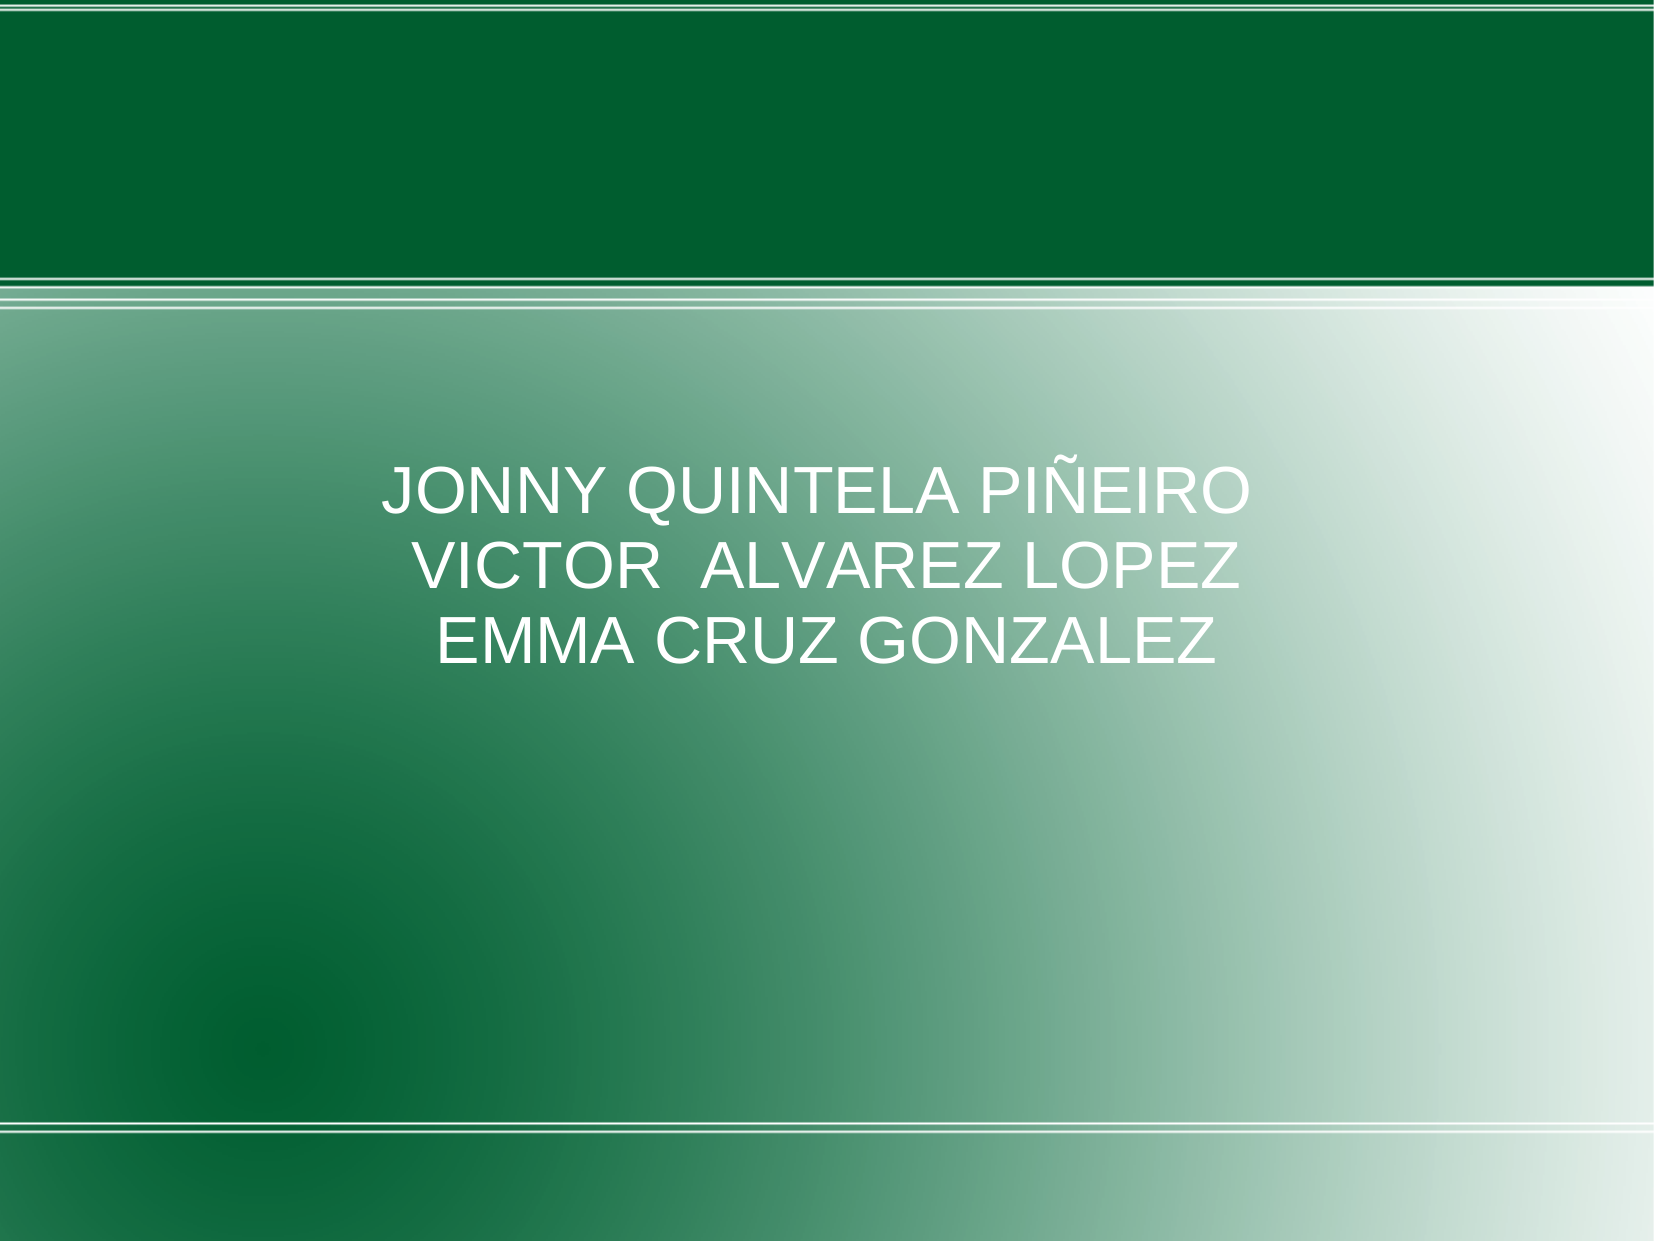

# JONNY QUINTELA PIÑEIRO
VICTOR ALVAREZ LOPEZ
EMMA CRUZ GONZALEZ